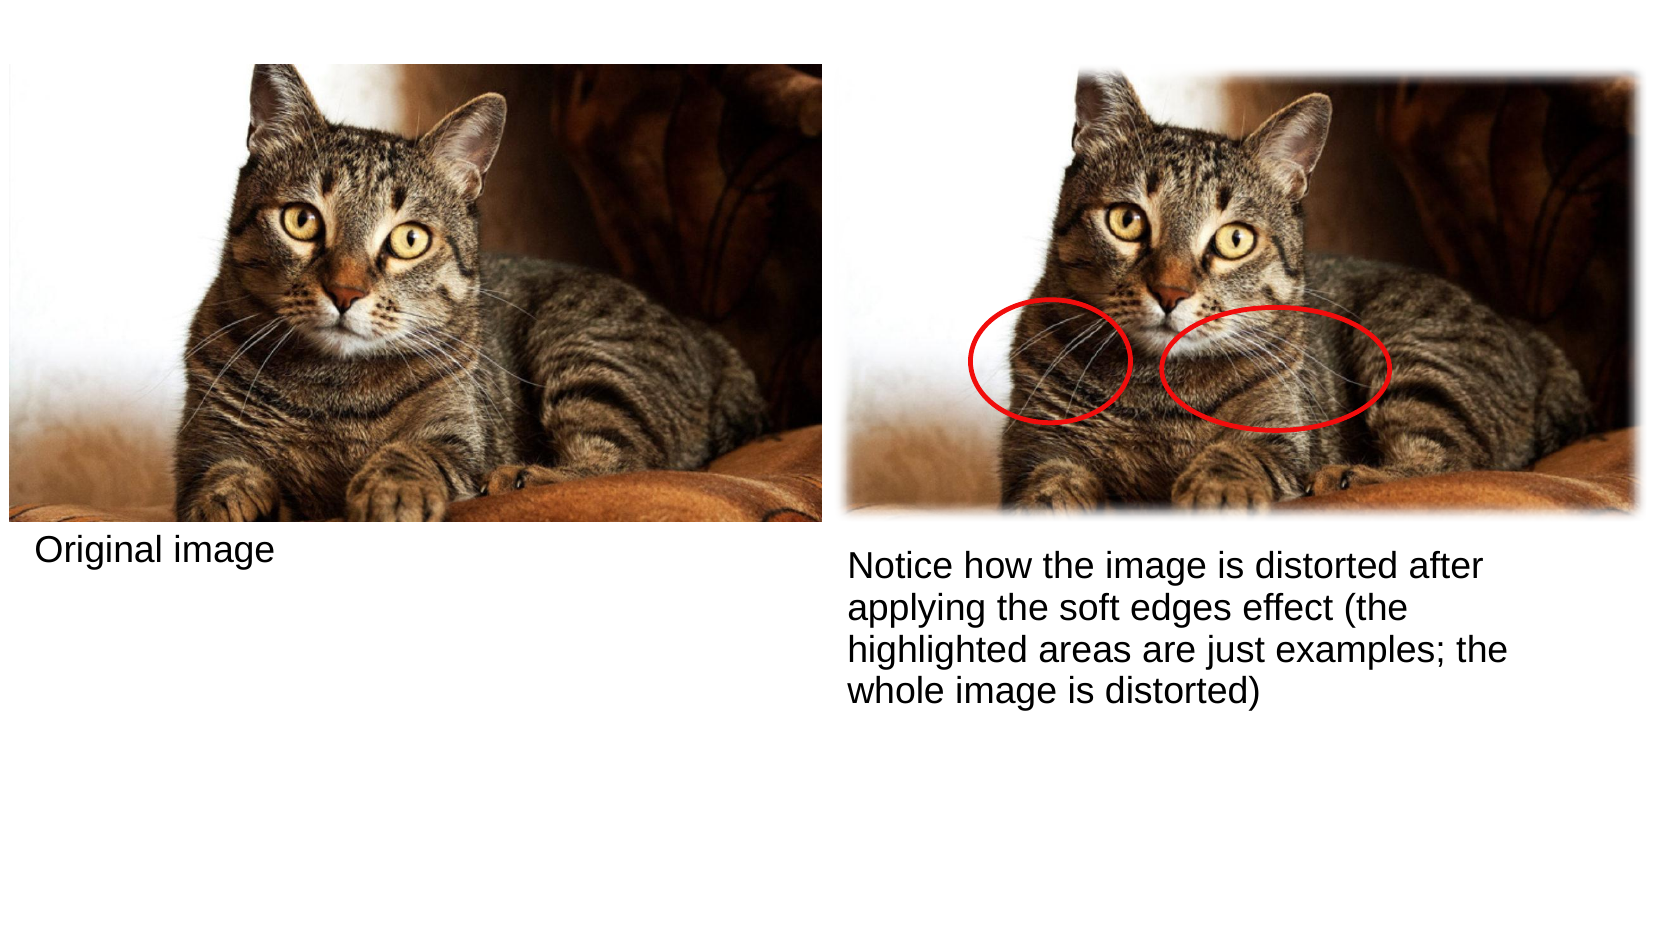

Original image
Notice how the image is distorted after applying the soft edges effect (the highlighted areas are just examples; the whole image is distorted)